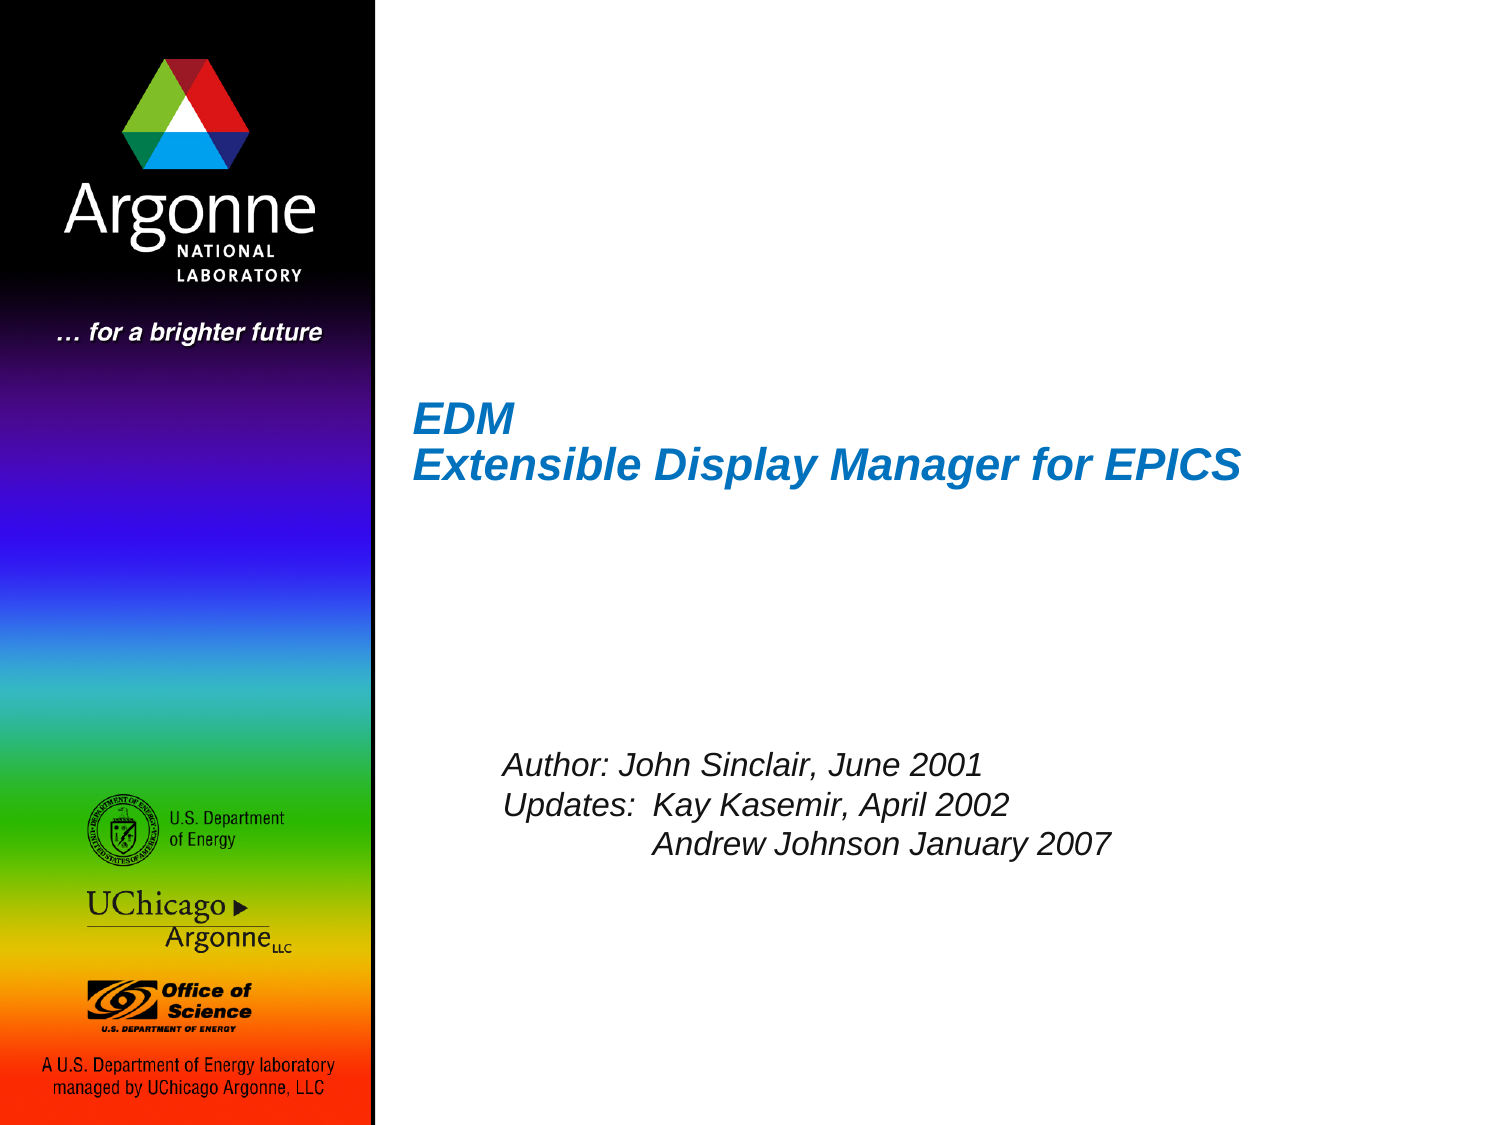

# EDM Extensible Display Manager for EPICS
Author: John Sinclair, June 2001
Updates:	Kay Kasemir, April 2002
	Andrew Johnson January 2007